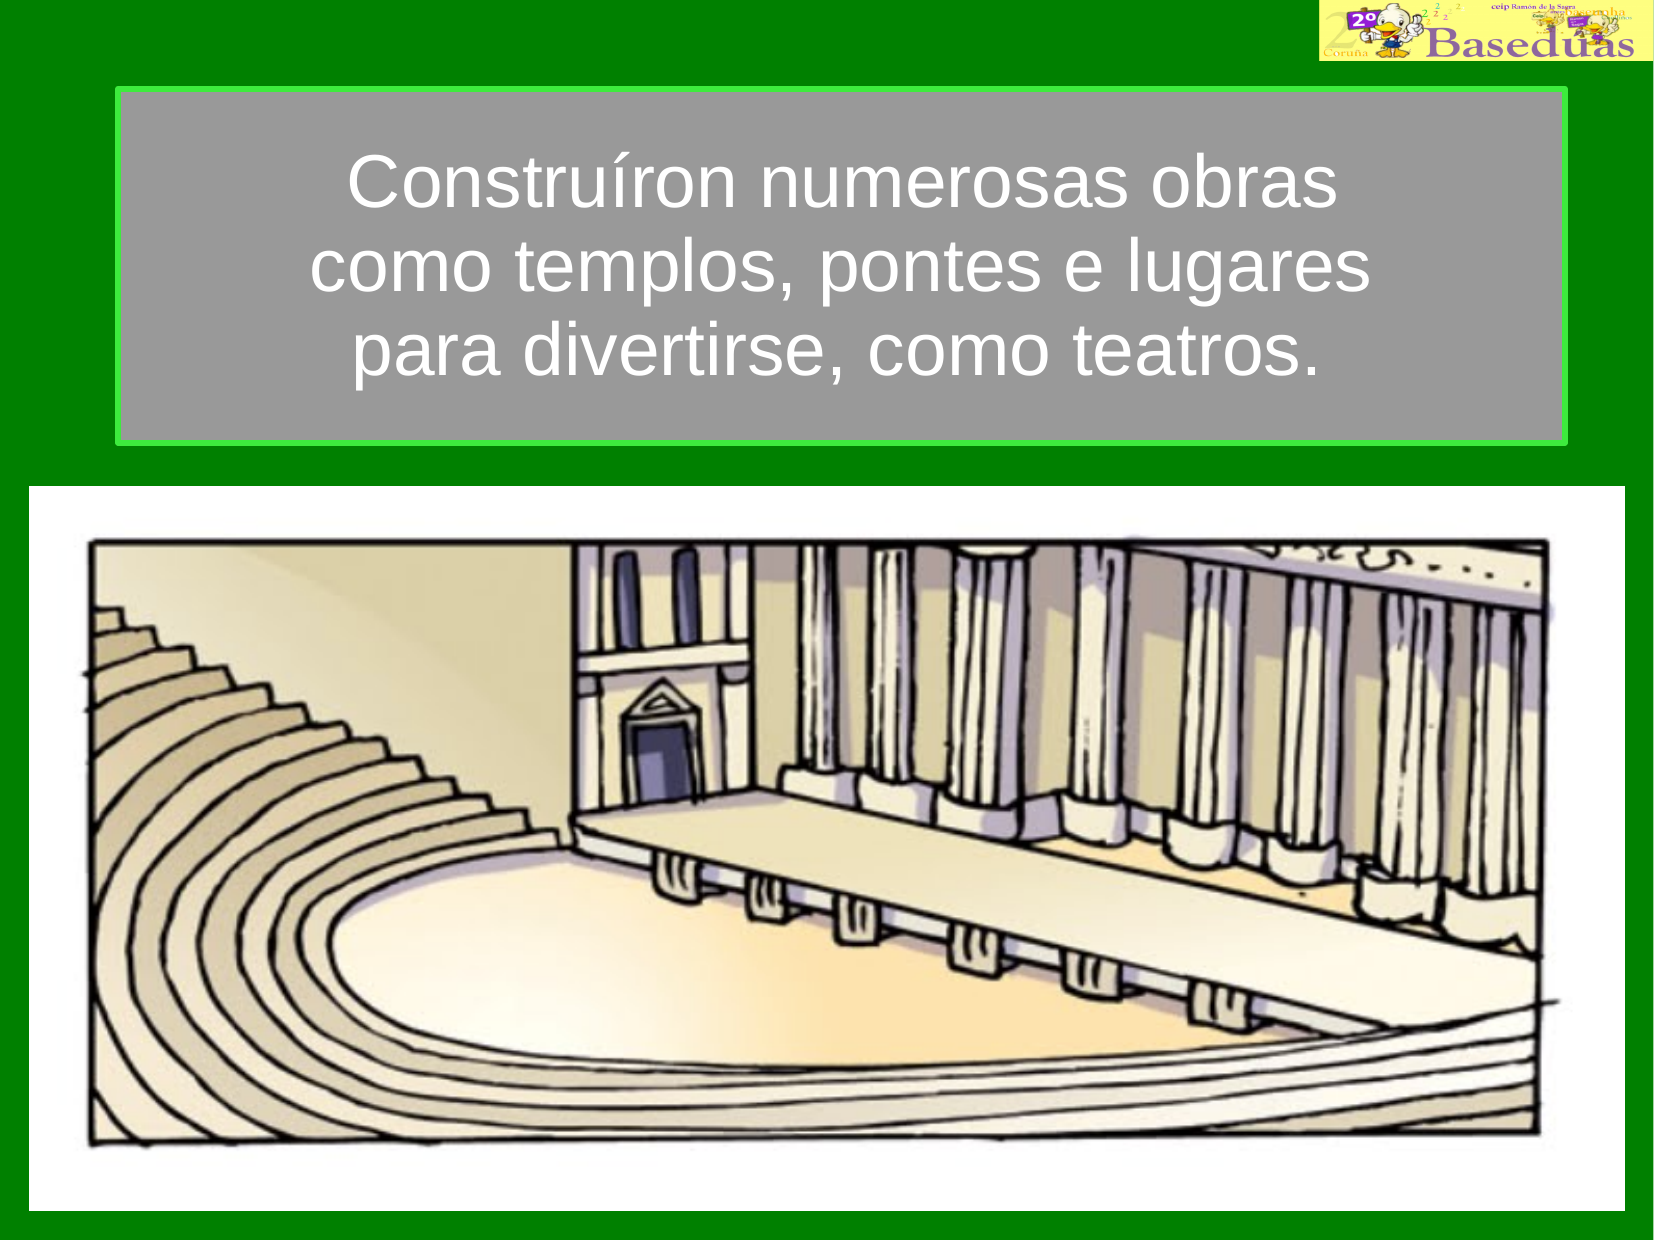

Construíron numerosas obras
como templos, pontes e lugares
 para divertirse, como teatros.